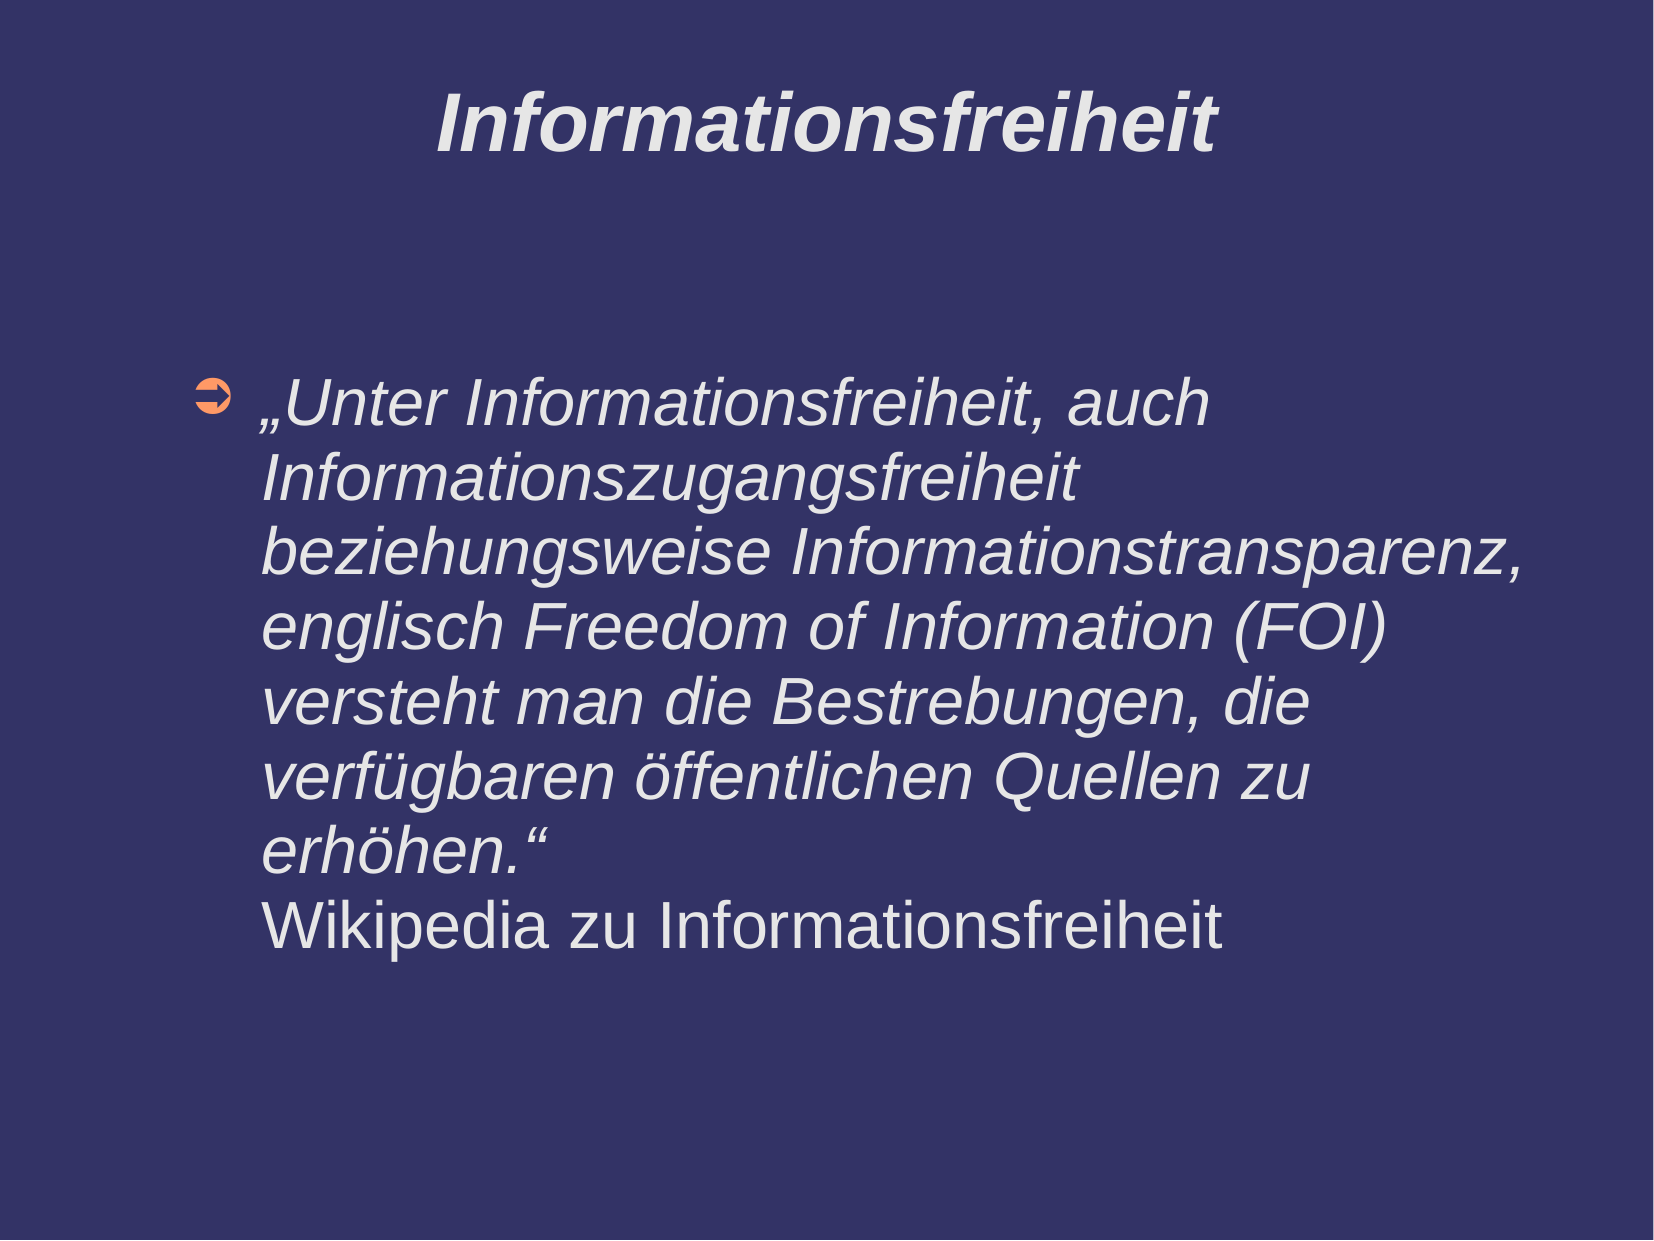

# Informationsfreiheit
„Unter Informationsfreiheit, auch Informationszugangsfreiheit beziehungsweise Informationstransparenz, englisch Freedom of Information (FOI) versteht man die Bestrebungen, die verfügbaren öffentlichen Quellen zu erhöhen.“
Wikipedia zu Informationsfreiheit